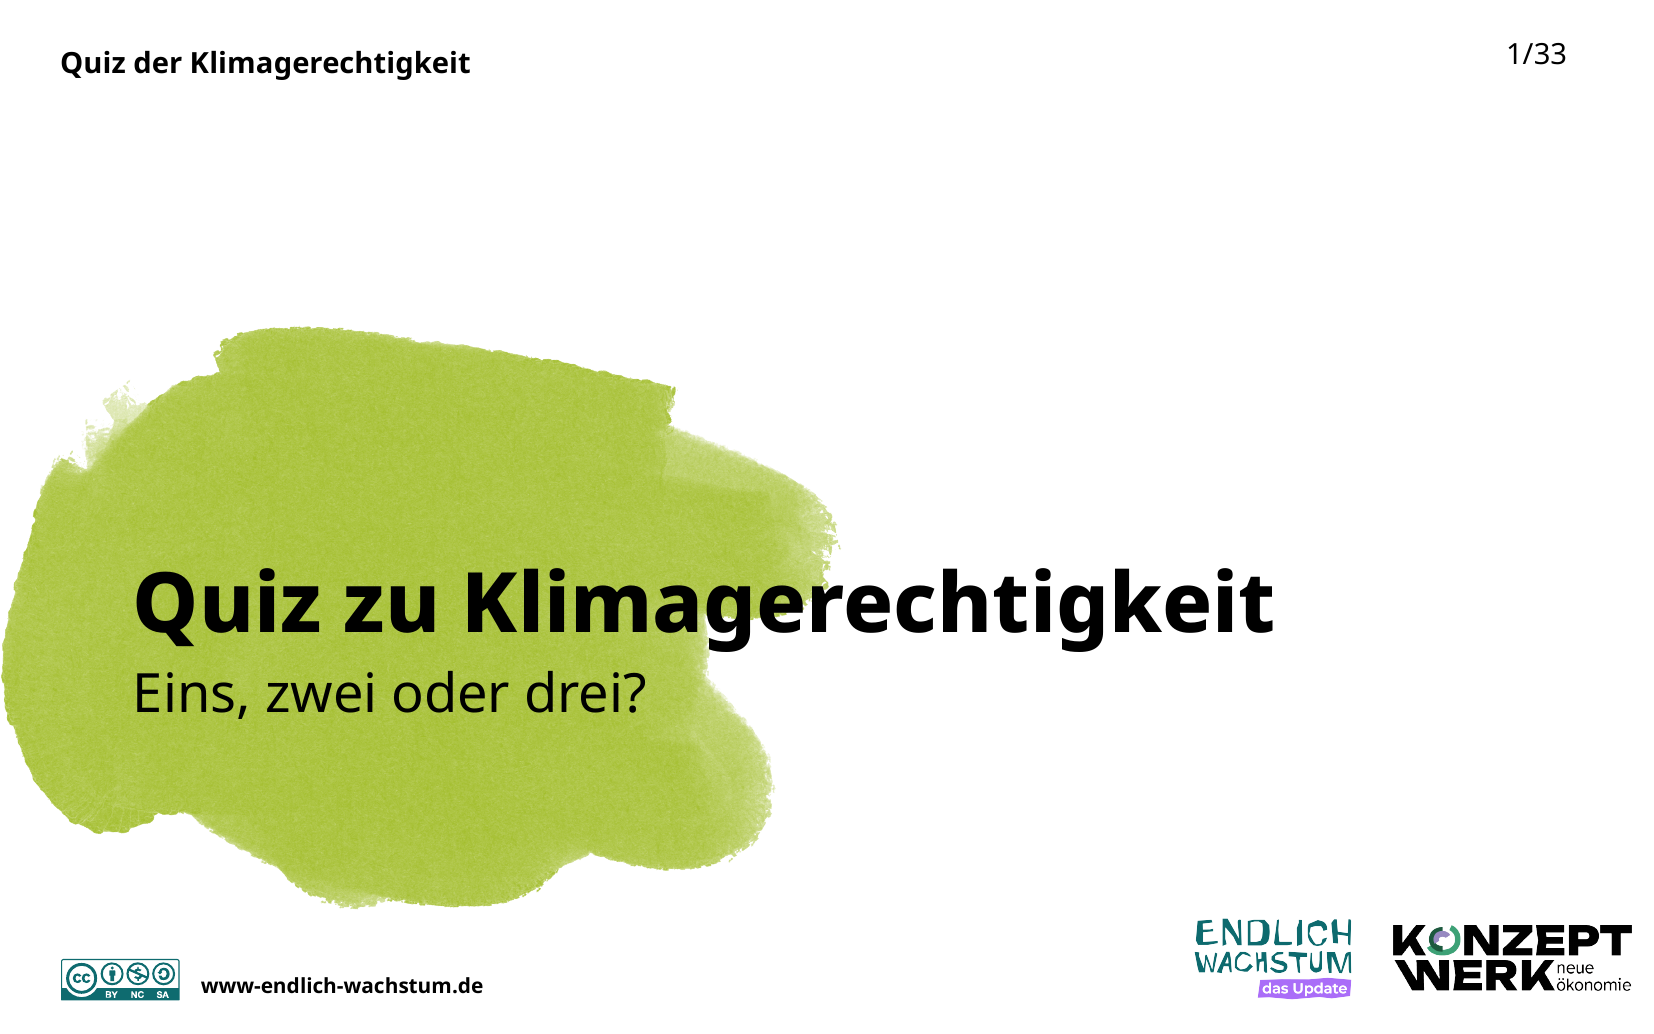

1
Quiz der Klimagerechtigkeit
# Quiz zu Klimagerechtigkeit
Eins, zwei oder drei?